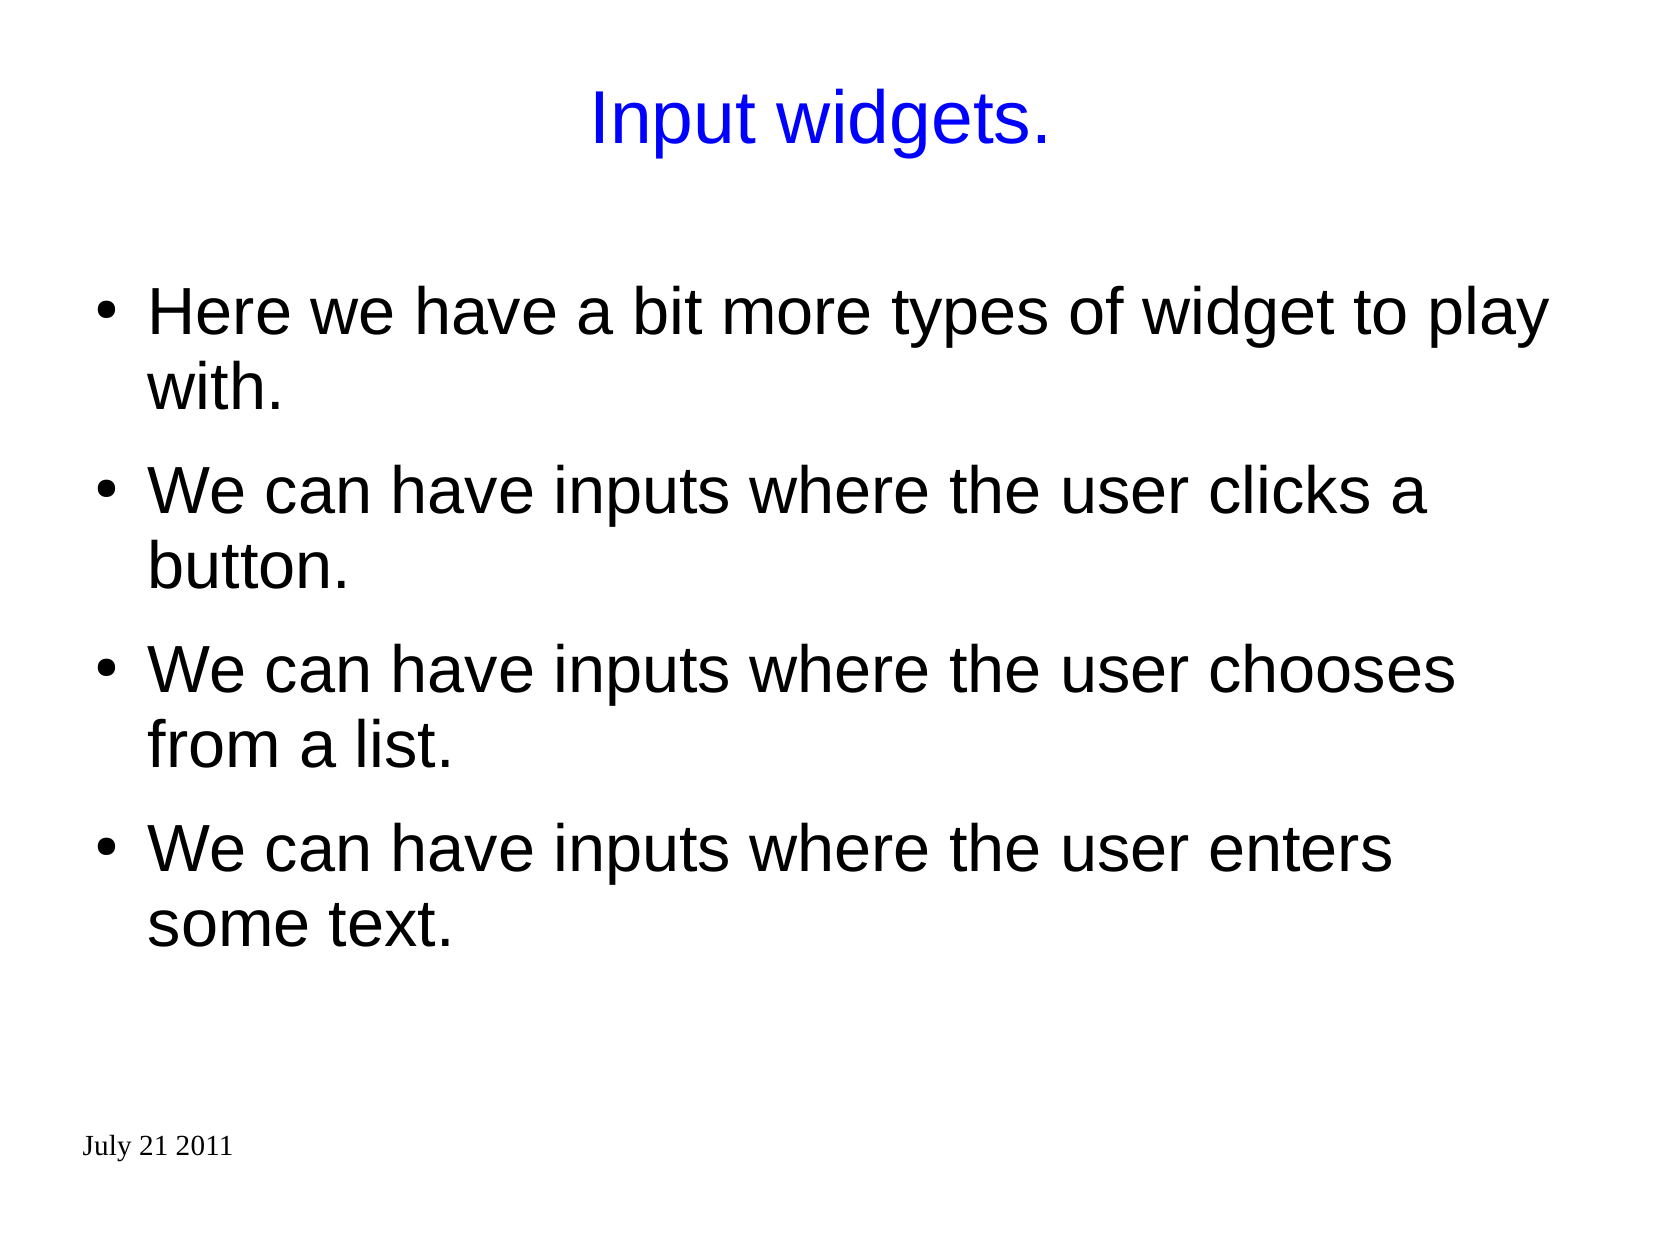

# Input widgets.
Here we have a bit more types of widget to play with.
We can have inputs where the user clicks a button.
We can have inputs where the user chooses from a list.
We can have inputs where the user enters some text.
July 21 2011